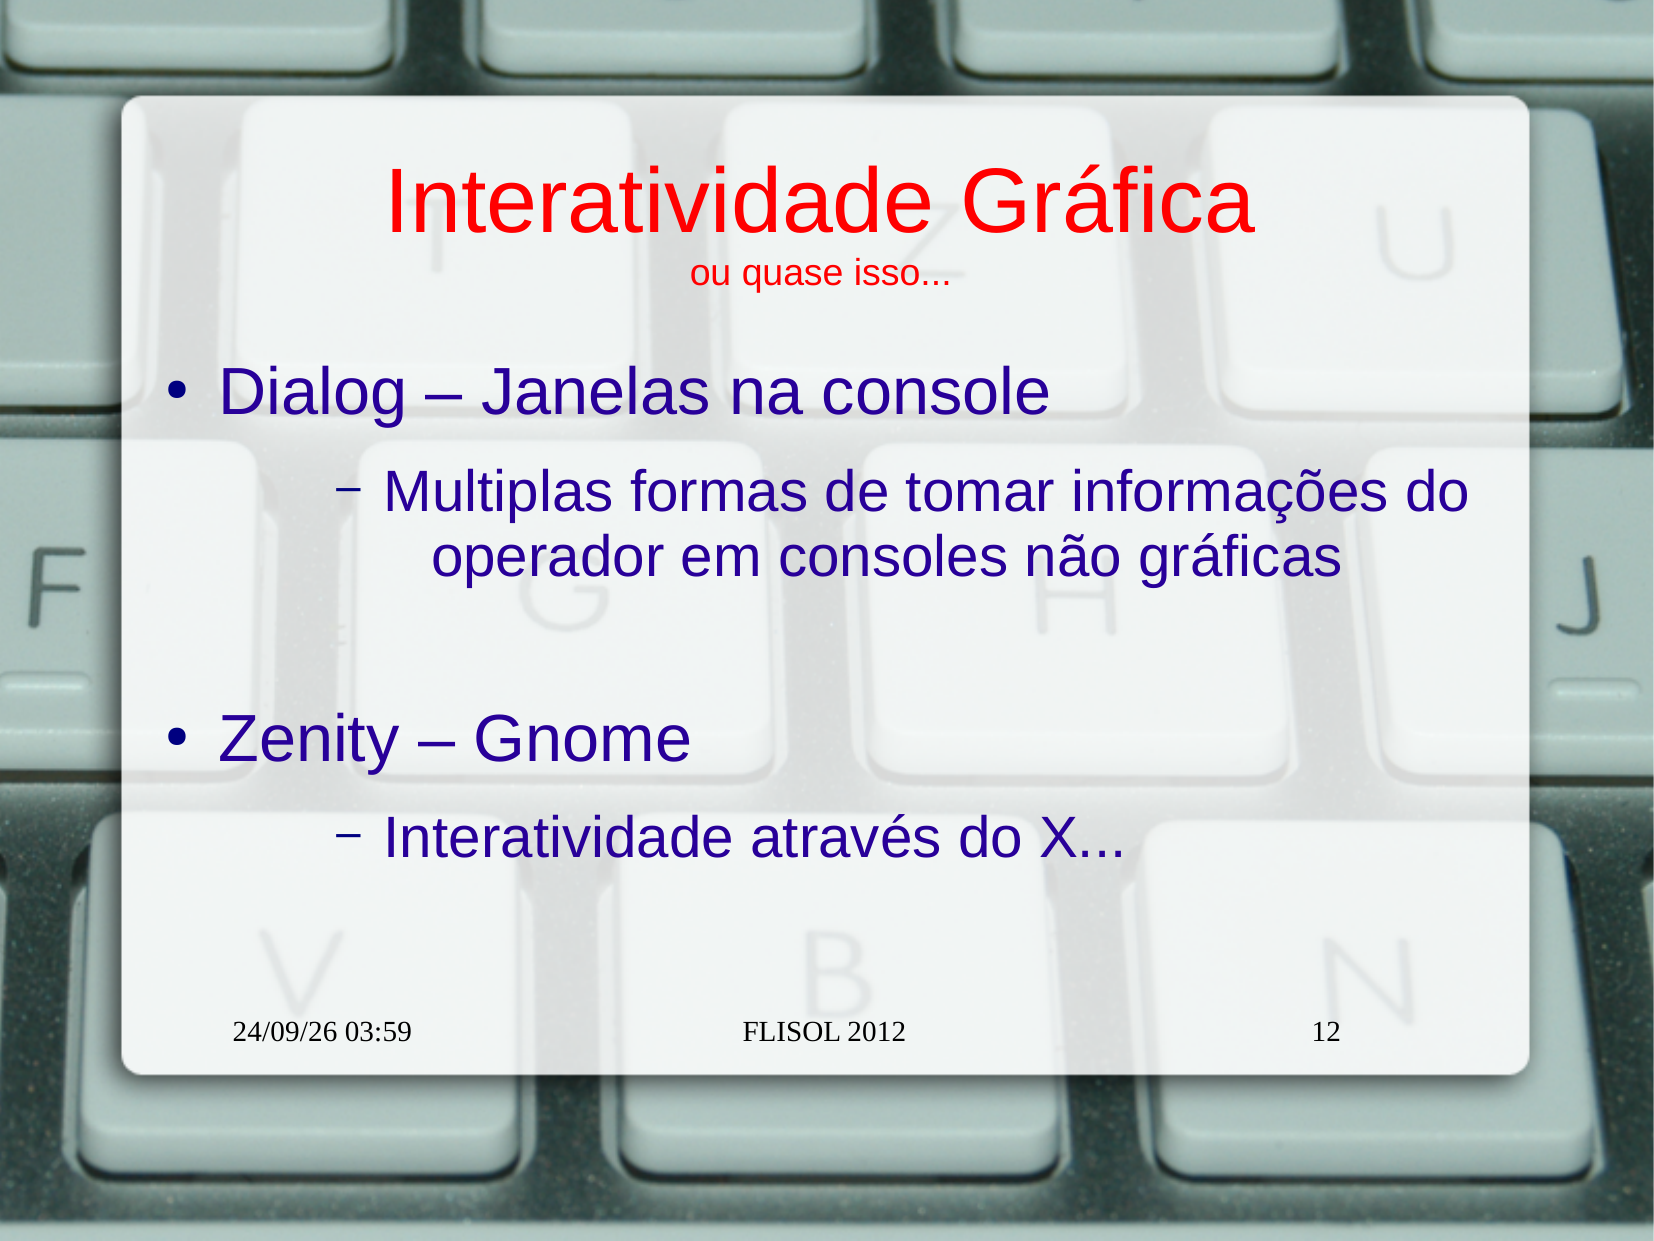

# Interatividade Gráfica ou quase isso...
Dialog – Janelas na console
Multiplas formas de tomar informações do operador em consoles não gráficas
Zenity – Gnome
Interatividade através do X...
FLISOL 2012
12